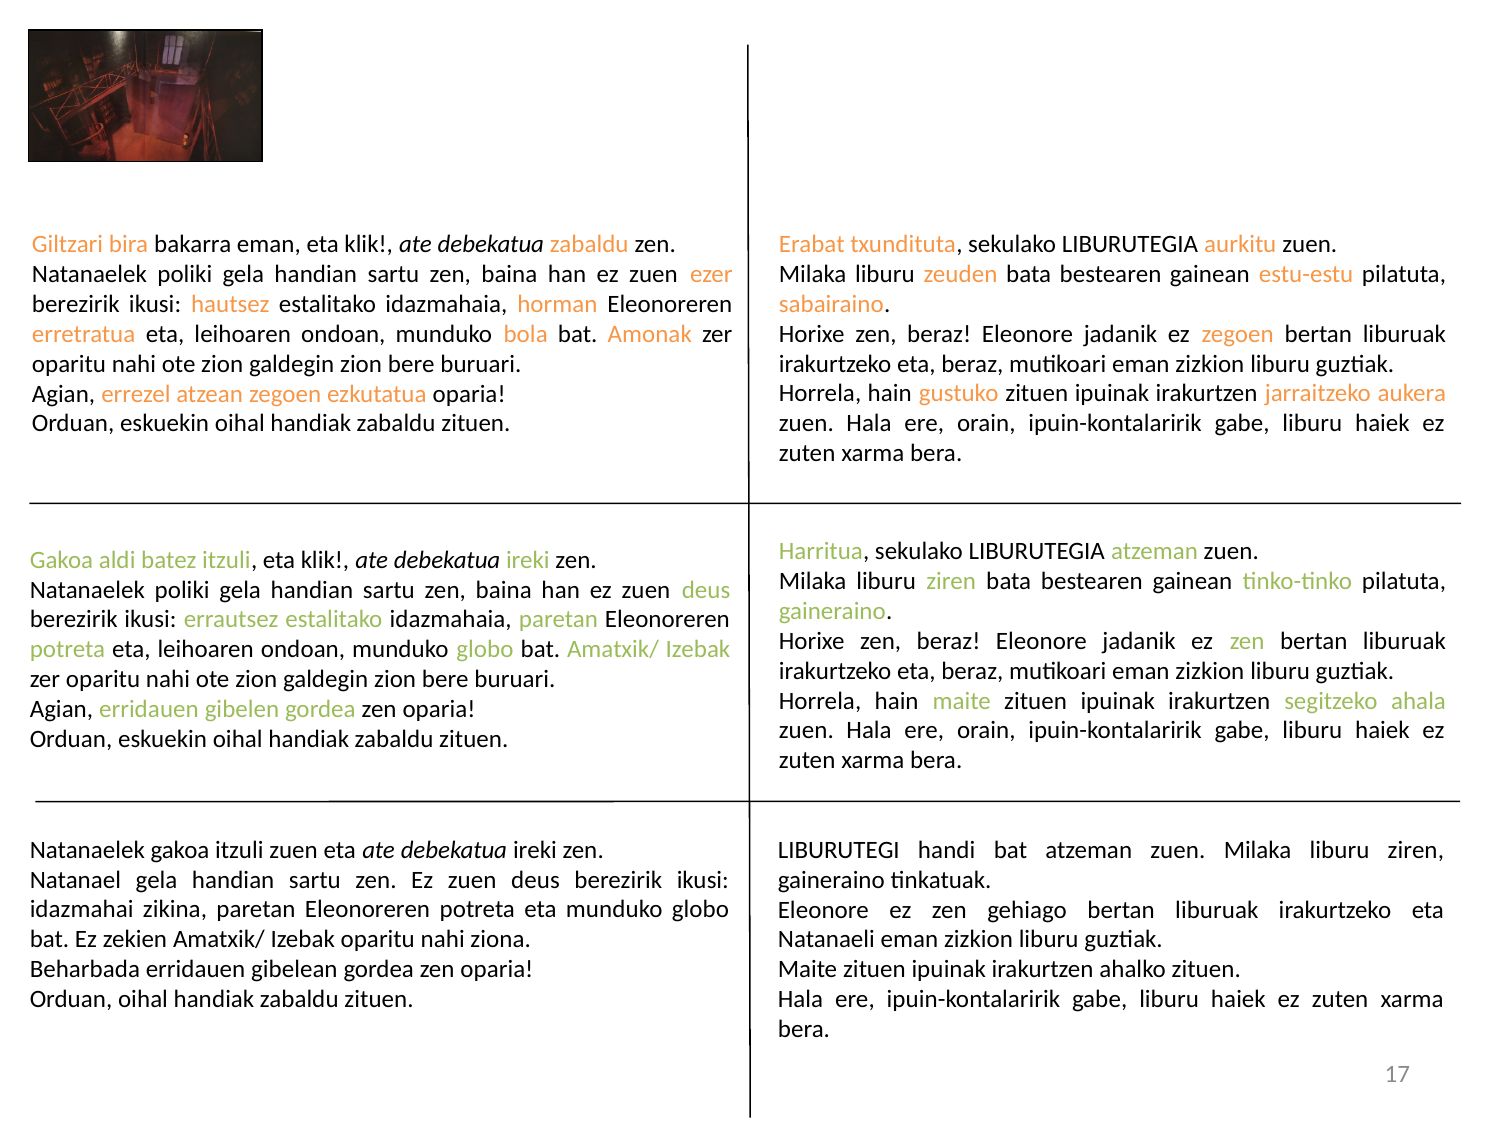

Giltzari bira bakarra eman, eta klik!, ate debekatua zabaldu zen.
Natanaelek poliki gela handian sartu zen, baina han ez zuen ezer berezirik ikusi: hautsez estalitako idazmahaia, horman Eleonoreren erretratua eta, leihoaren ondoan, munduko bola bat. Amonak zer oparitu nahi ote zion galdegin zion bere buruari.
Agian, errezel atzean zegoen ezkutatua oparia!
Orduan, eskuekin oihal handiak zabaldu zituen.
Erabat txundituta, sekulako LIBURUTEGIA aurkitu zuen.
Milaka liburu zeuden bata bestearen gainean estu-estu pilatuta, sabairaino.
Horixe zen, beraz! Eleonore jadanik ez zegoen bertan liburuak irakurtzeko eta, beraz, mutikoari eman zizkion liburu guztiak.
Horrela, hain gustuko zituen ipuinak irakurtzen jarraitzeko aukera zuen. Hala ere, orain, ipuin-kontalaririk gabe, liburu haiek ez zuten xarma bera.
Harritua, sekulako LIBURUTEGIA atzeman zuen.
Milaka liburu ziren bata bestearen gainean tinko-tinko pilatuta, gaineraino.
Horixe zen, beraz! Eleonore jadanik ez zen bertan liburuak irakurtzeko eta, beraz, mutikoari eman zizkion liburu guztiak.
Horrela, hain maite zituen ipuinak irakurtzen segitzeko ahala zuen. Hala ere, orain, ipuin-kontalaririk gabe, liburu haiek ez zuten xarma bera.
Gakoa aldi batez itzuli, eta klik!, ate debekatua ireki zen.
Natanaelek poliki gela handian sartu zen, baina han ez zuen deus berezirik ikusi: errautsez estalitako idazmahaia, paretan Eleonoreren potreta eta, leihoaren ondoan, munduko globo bat. Amatxik/ Izebak zer oparitu nahi ote zion galdegin zion bere buruari.
Agian, erridauen gibelen gordea zen oparia!
Orduan, eskuekin oihal handiak zabaldu zituen.
Natanaelek gakoa itzuli zuen eta ate debekatua ireki zen.
Natanael gela handian sartu zen. Ez zuen deus berezirik ikusi: idazmahai zikina, paretan Eleonoreren potreta eta munduko globo bat. Ez zekien Amatxik/ Izebak oparitu nahi ziona.
Beharbada erridauen gibelean gordea zen oparia!
Orduan, oihal handiak zabaldu zituen.
LIBURUTEGI handi bat atzeman zuen. Milaka liburu ziren, gaineraino tinkatuak.
Eleonore ez zen gehiago bertan liburuak irakurtzeko eta Natanaeli eman zizkion liburu guztiak.
Maite zituen ipuinak irakurtzen ahalko zituen.
Hala ere, ipuin-kontalaririk gabe, liburu haiek ez zuten xarma bera.